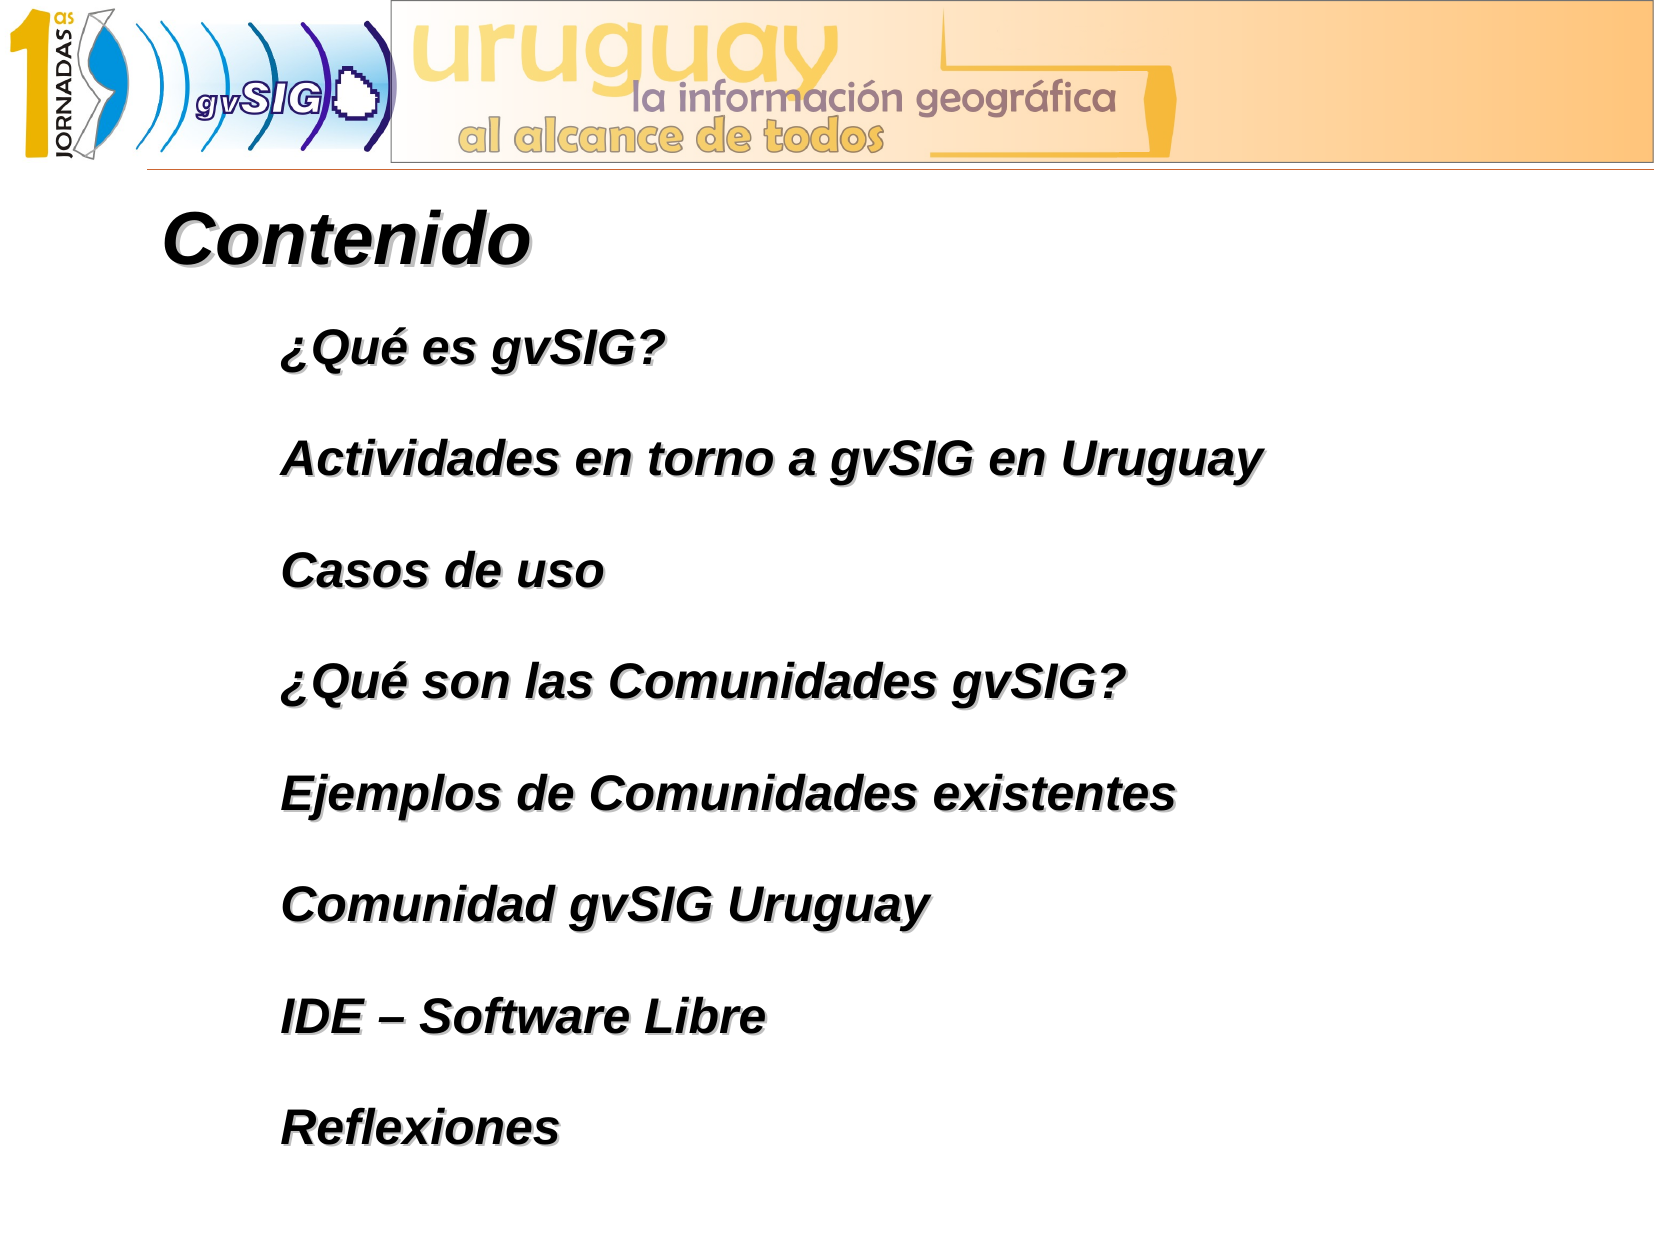

Contenido
¿Qué es gvSIG?
Actividades en torno a gvSIG en Uruguay
Casos de uso
¿Qué son las Comunidades gvSIG?
Ejemplos de Comunidades existentes
Comunidad gvSIG Uruguay
IDE – Software Libre
Reflexiones